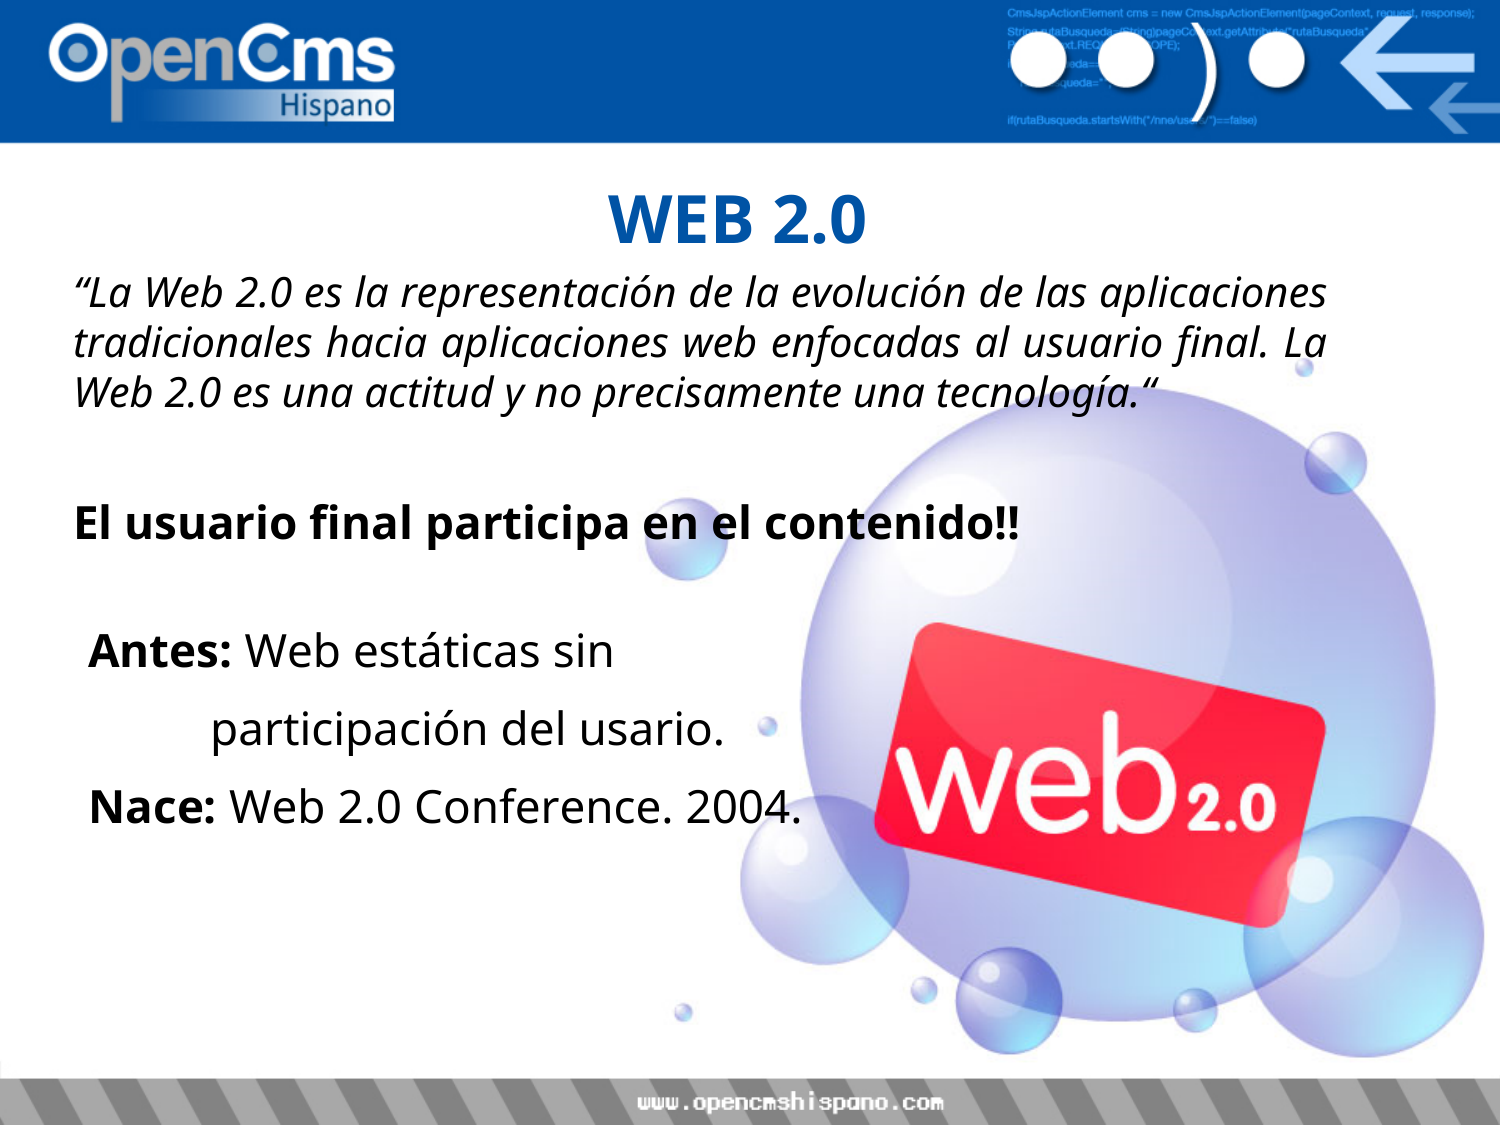

WEB 2.0
“La Web 2.0 es la representación de la evolución de las aplicaciones tradicionales hacia aplicaciones web enfocadas al usuario final. La Web 2.0 es una actitud y no precisamente una tecnología.“
El usuario final participa en el contenido!!
Antes: Web estáticas sin
		participación del usario.
Nace: Web 2.0 Conference. 2004.